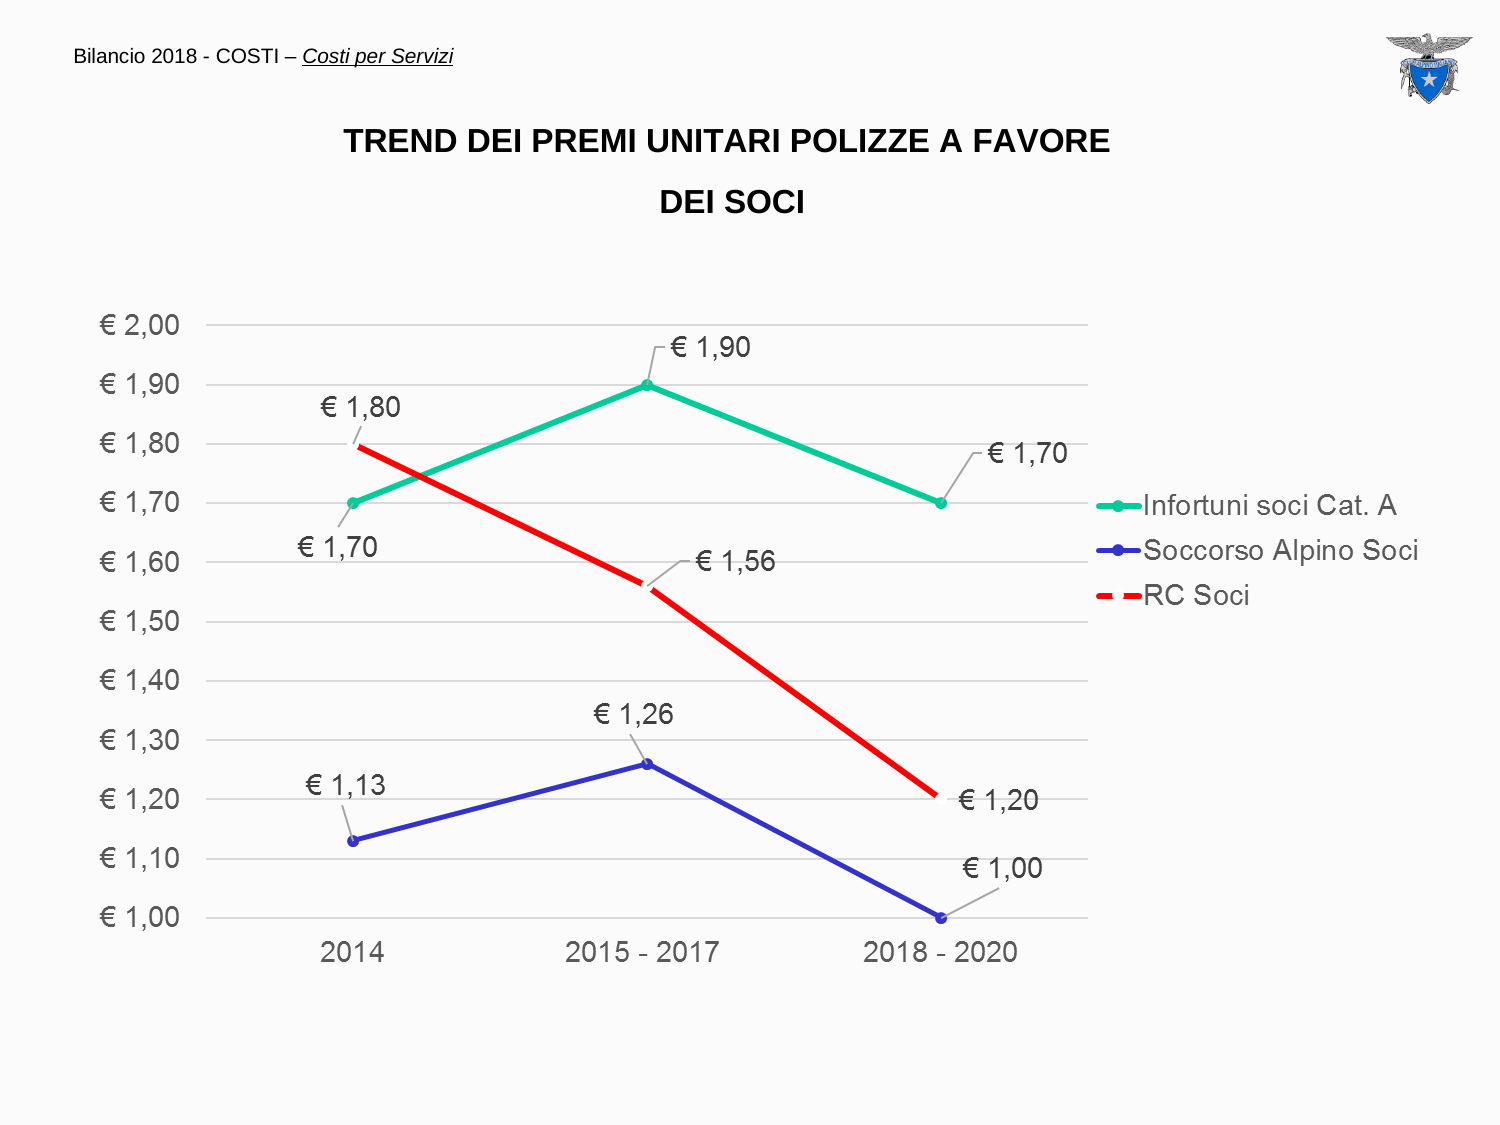

Bilancio 2018 - COSTI – Costi per Servizi
TREND DEI PREMI UNITARI POLIZZE A FAVORE
DEI SOCI